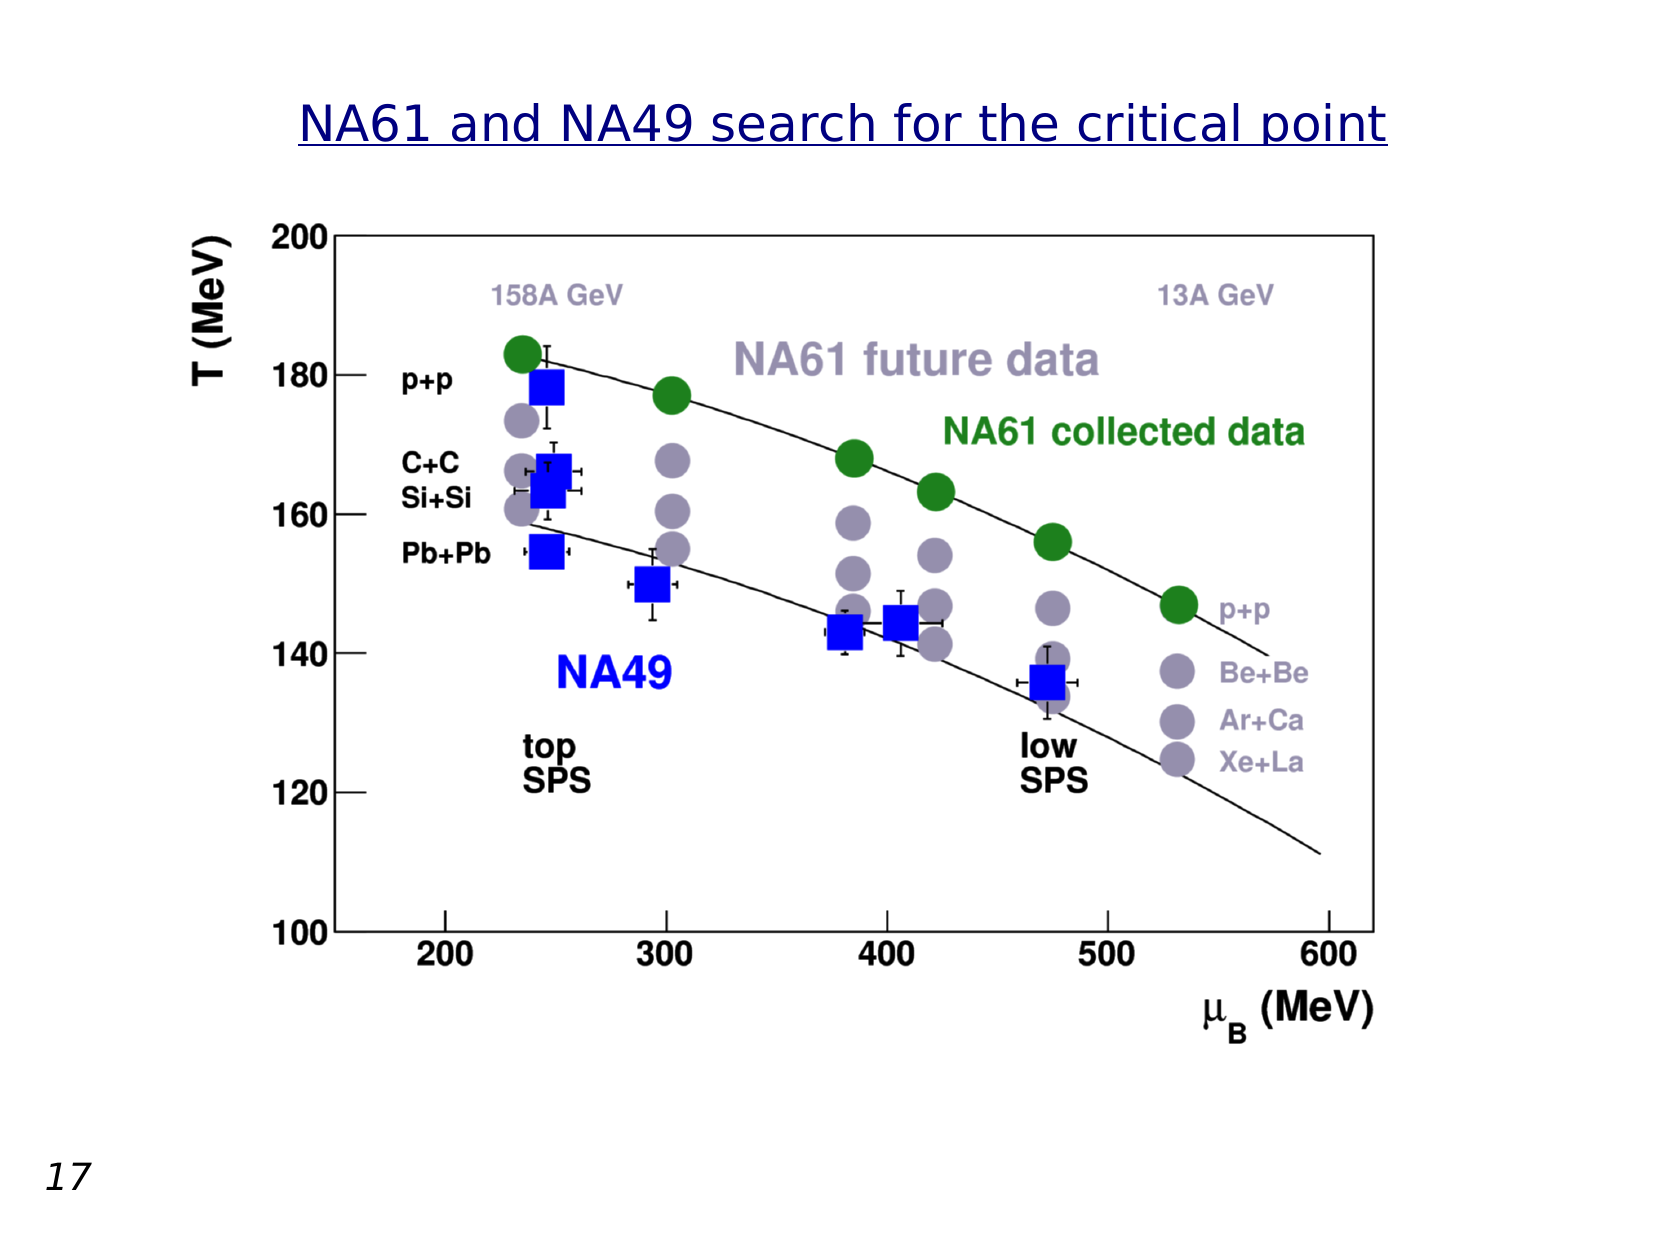

NA61 and NA49 search for the critical point